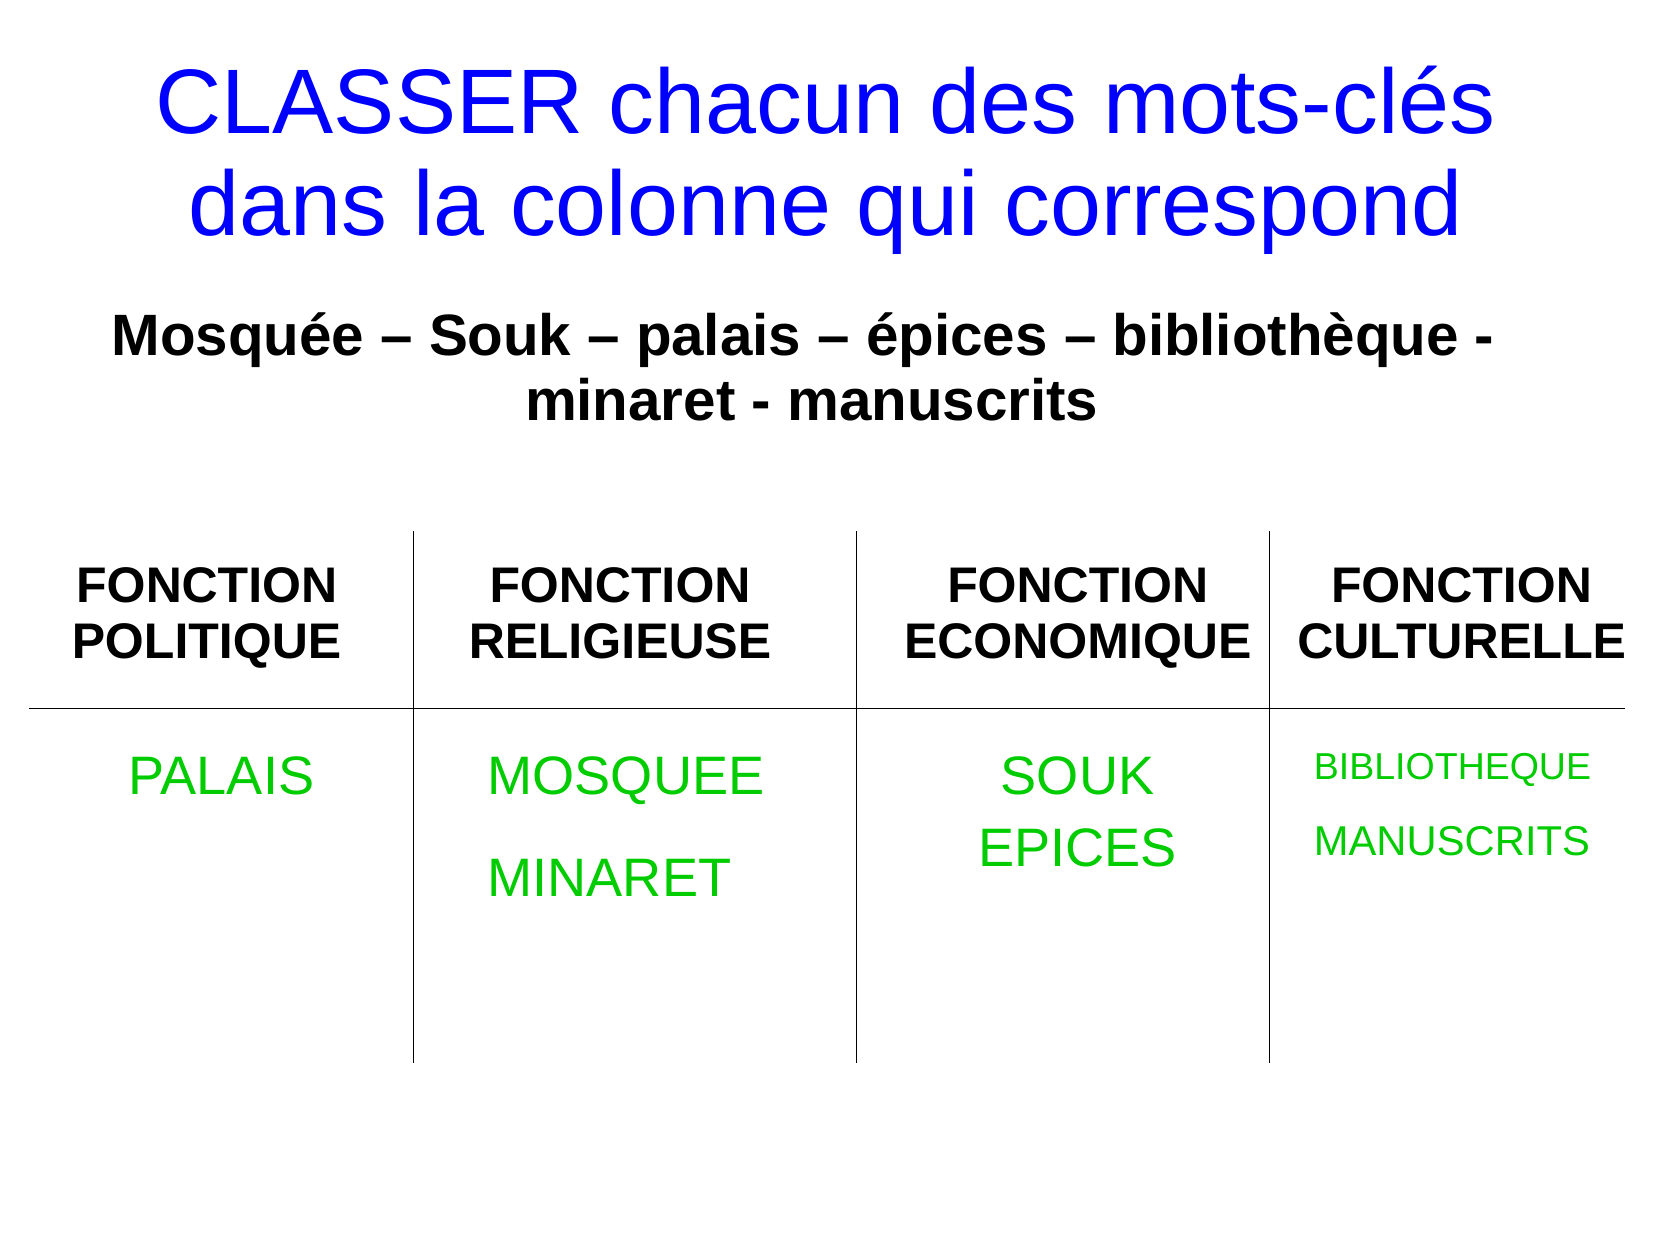

# CLASSER chacun des mots-clés dans la colonne qui correspond
Mosquée – Souk – palais – épices – bibliothèque - minaret - manuscrits
FONCTION POLITIQUE
FONCTION
RELIGIEUSE
FONCTION ECONOMIQUE
FONCTION CULTURELLE
PALAIS
MOSQUEE
SOUK
BIBLIOTHEQUE
EPICES
MANUSCRITS
MINARET